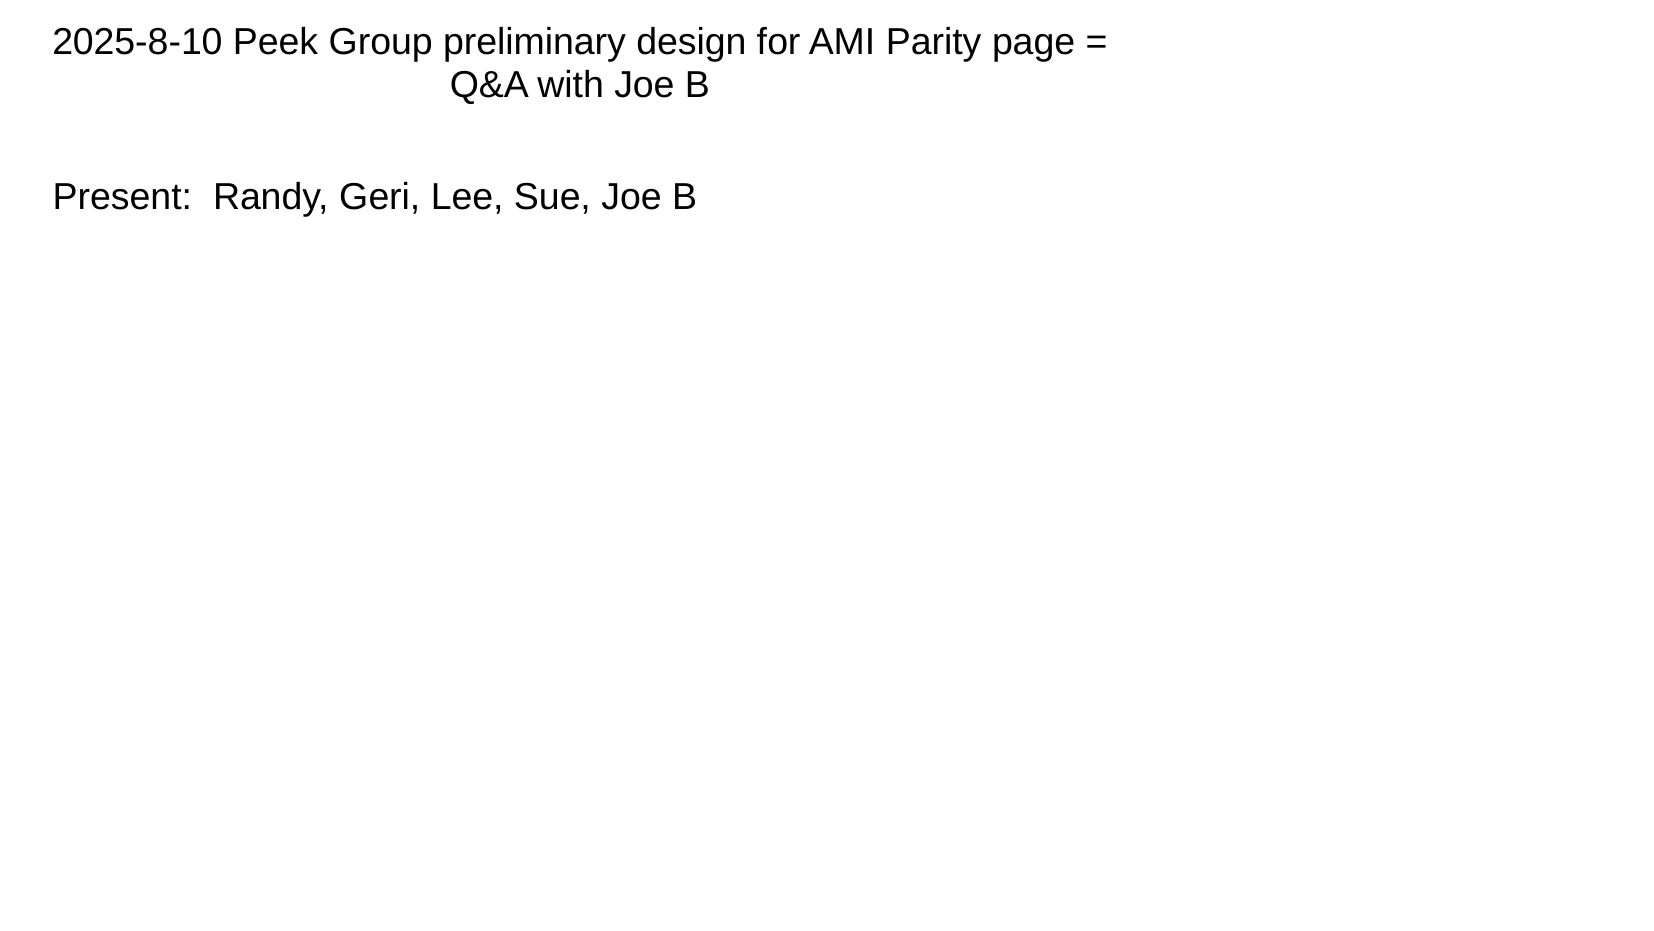

2025-8-10 Peek Group preliminary design for AMI Parity page =
Q&A with Joe B
Present: Randy, Geri, Lee, Sue, Joe B